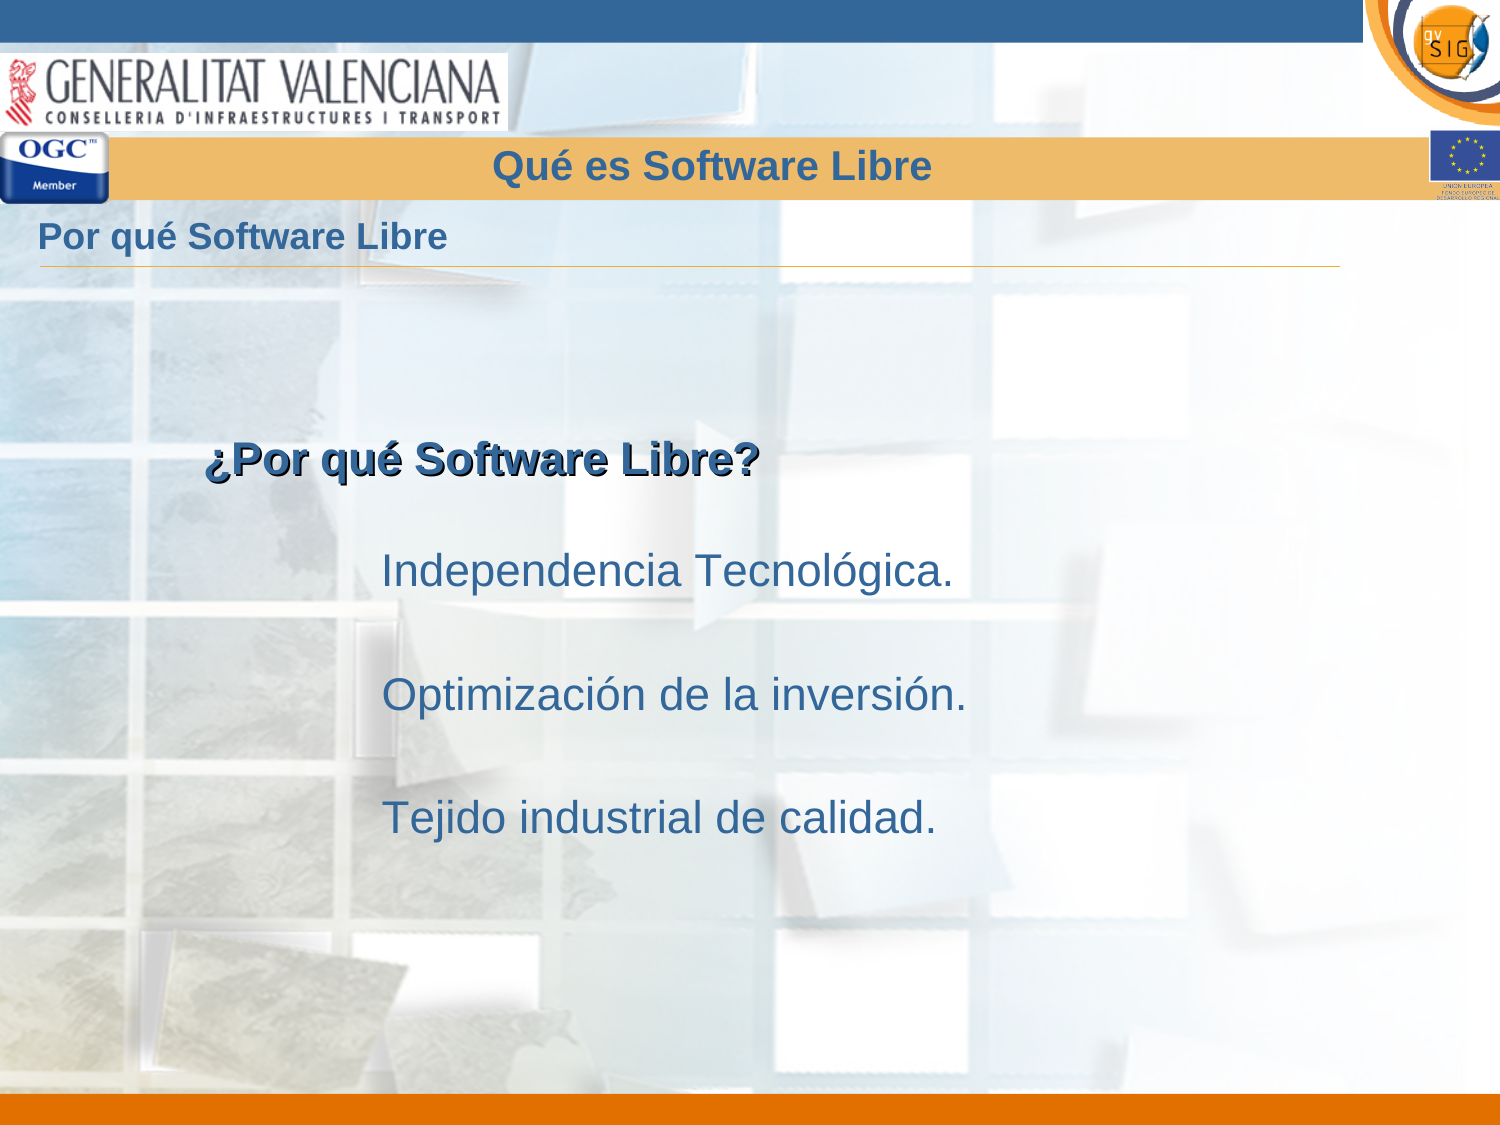

Qué es Software Libre
Por qué Software Libre
¿Por qué Software Libre?
 Independencia Tecnológica.
 Optimización de la inversión.
 Tejido industrial de calidad.